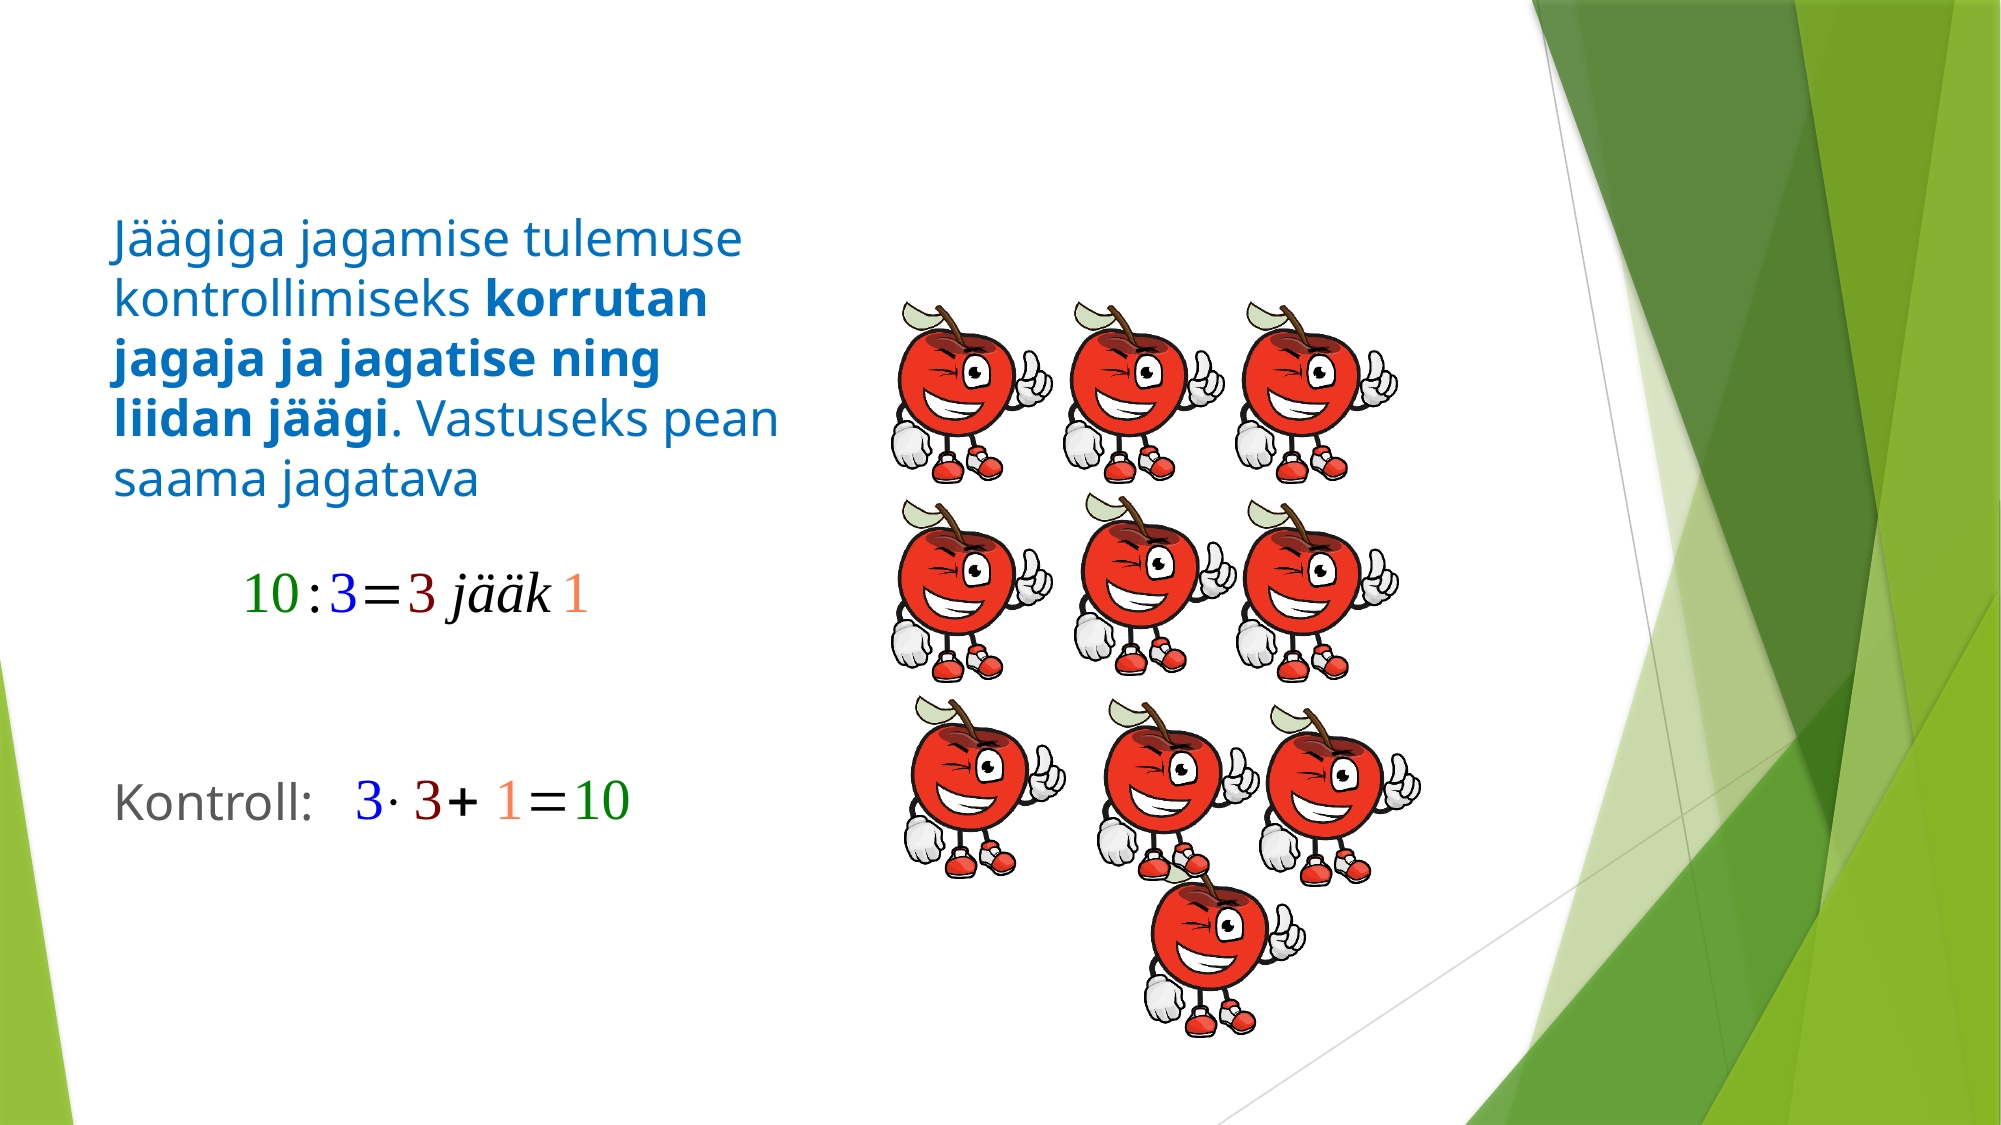

# Jäägiga jagamise tulemuse kontrollimiseks korrutan jagaja ja jagatise ning liidan jäägi. Vastuseks pean saama jagatava
Kontroll: